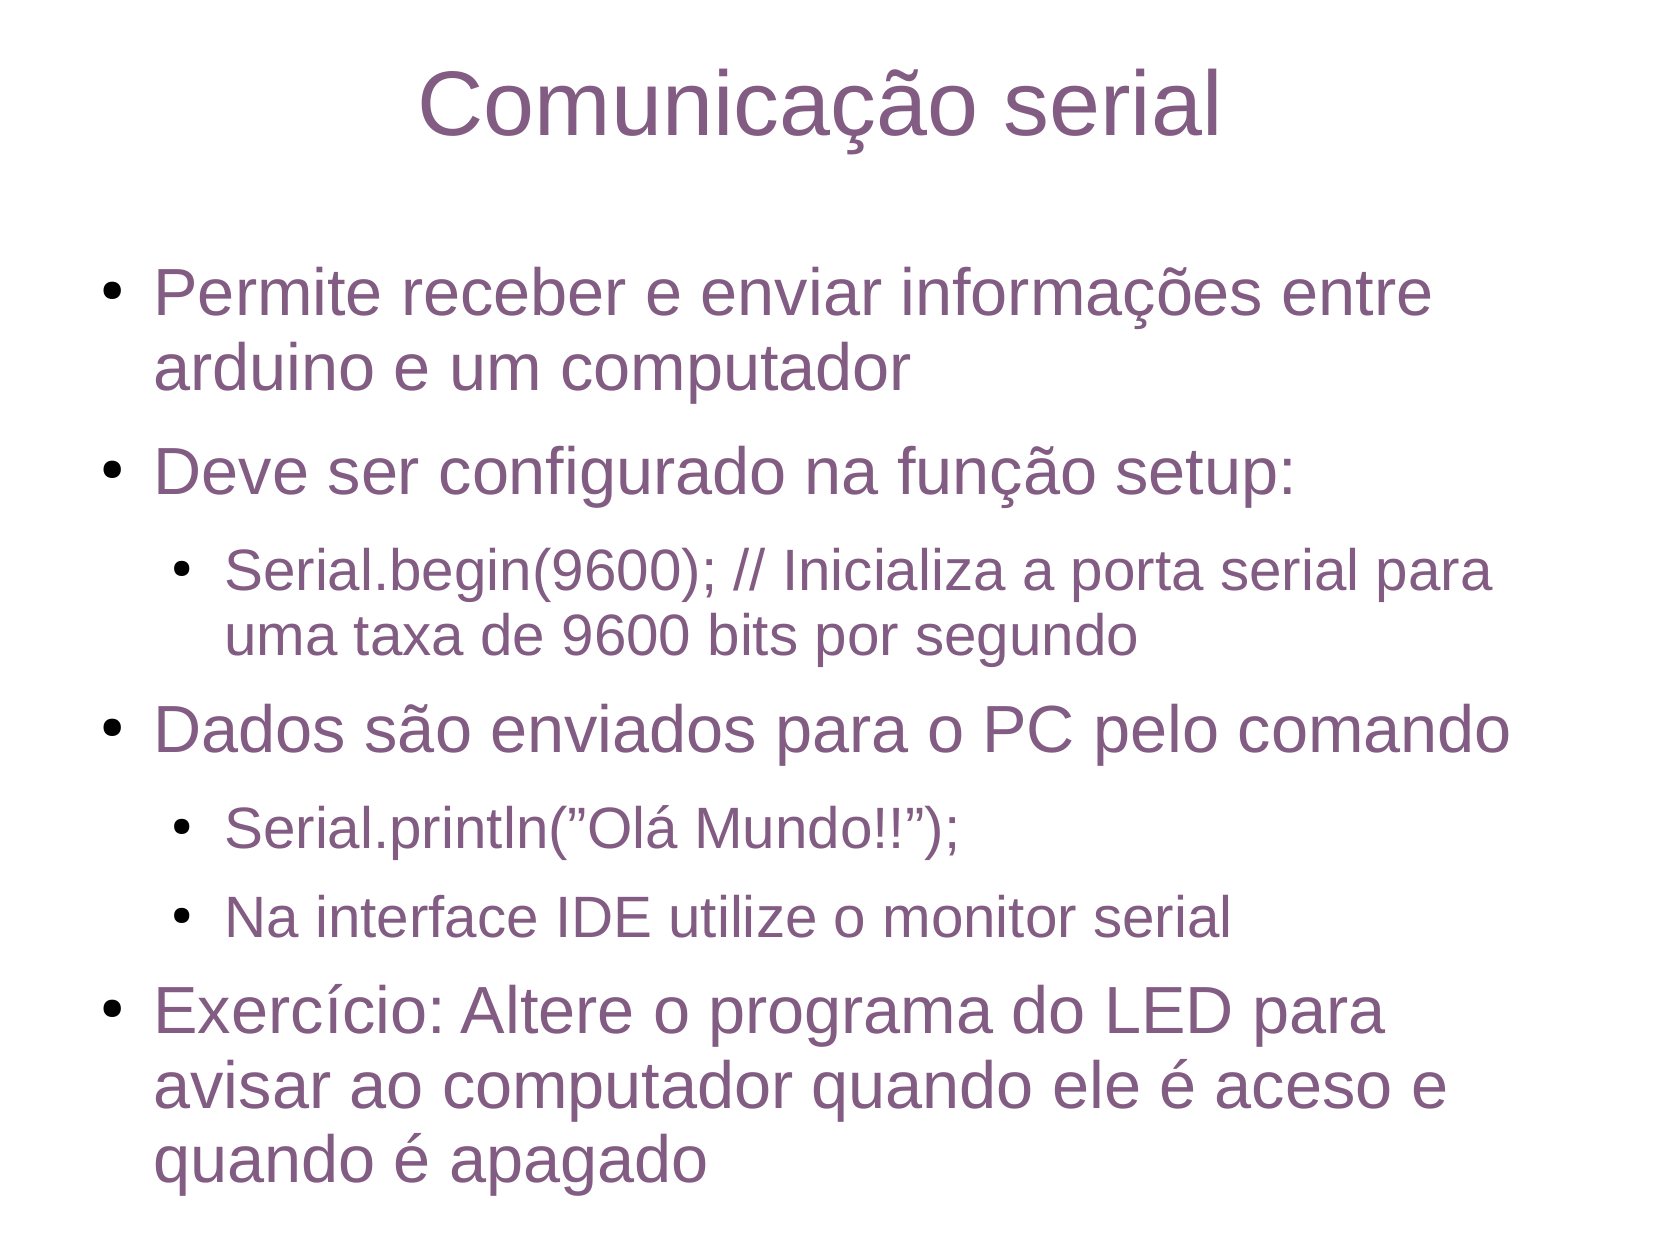

# Comunicação serial
Permite receber e enviar informações entre arduino e um computador
Deve ser configurado na função setup:
Serial.begin(9600); // Inicializa a porta serial para uma taxa de 9600 bits por segundo
Dados são enviados para o PC pelo comando
Serial.println(”Olá Mundo!!”);
Na interface IDE utilize o monitor serial
Exercício: Altere o programa do LED para avisar ao computador quando ele é aceso e quando é apagado